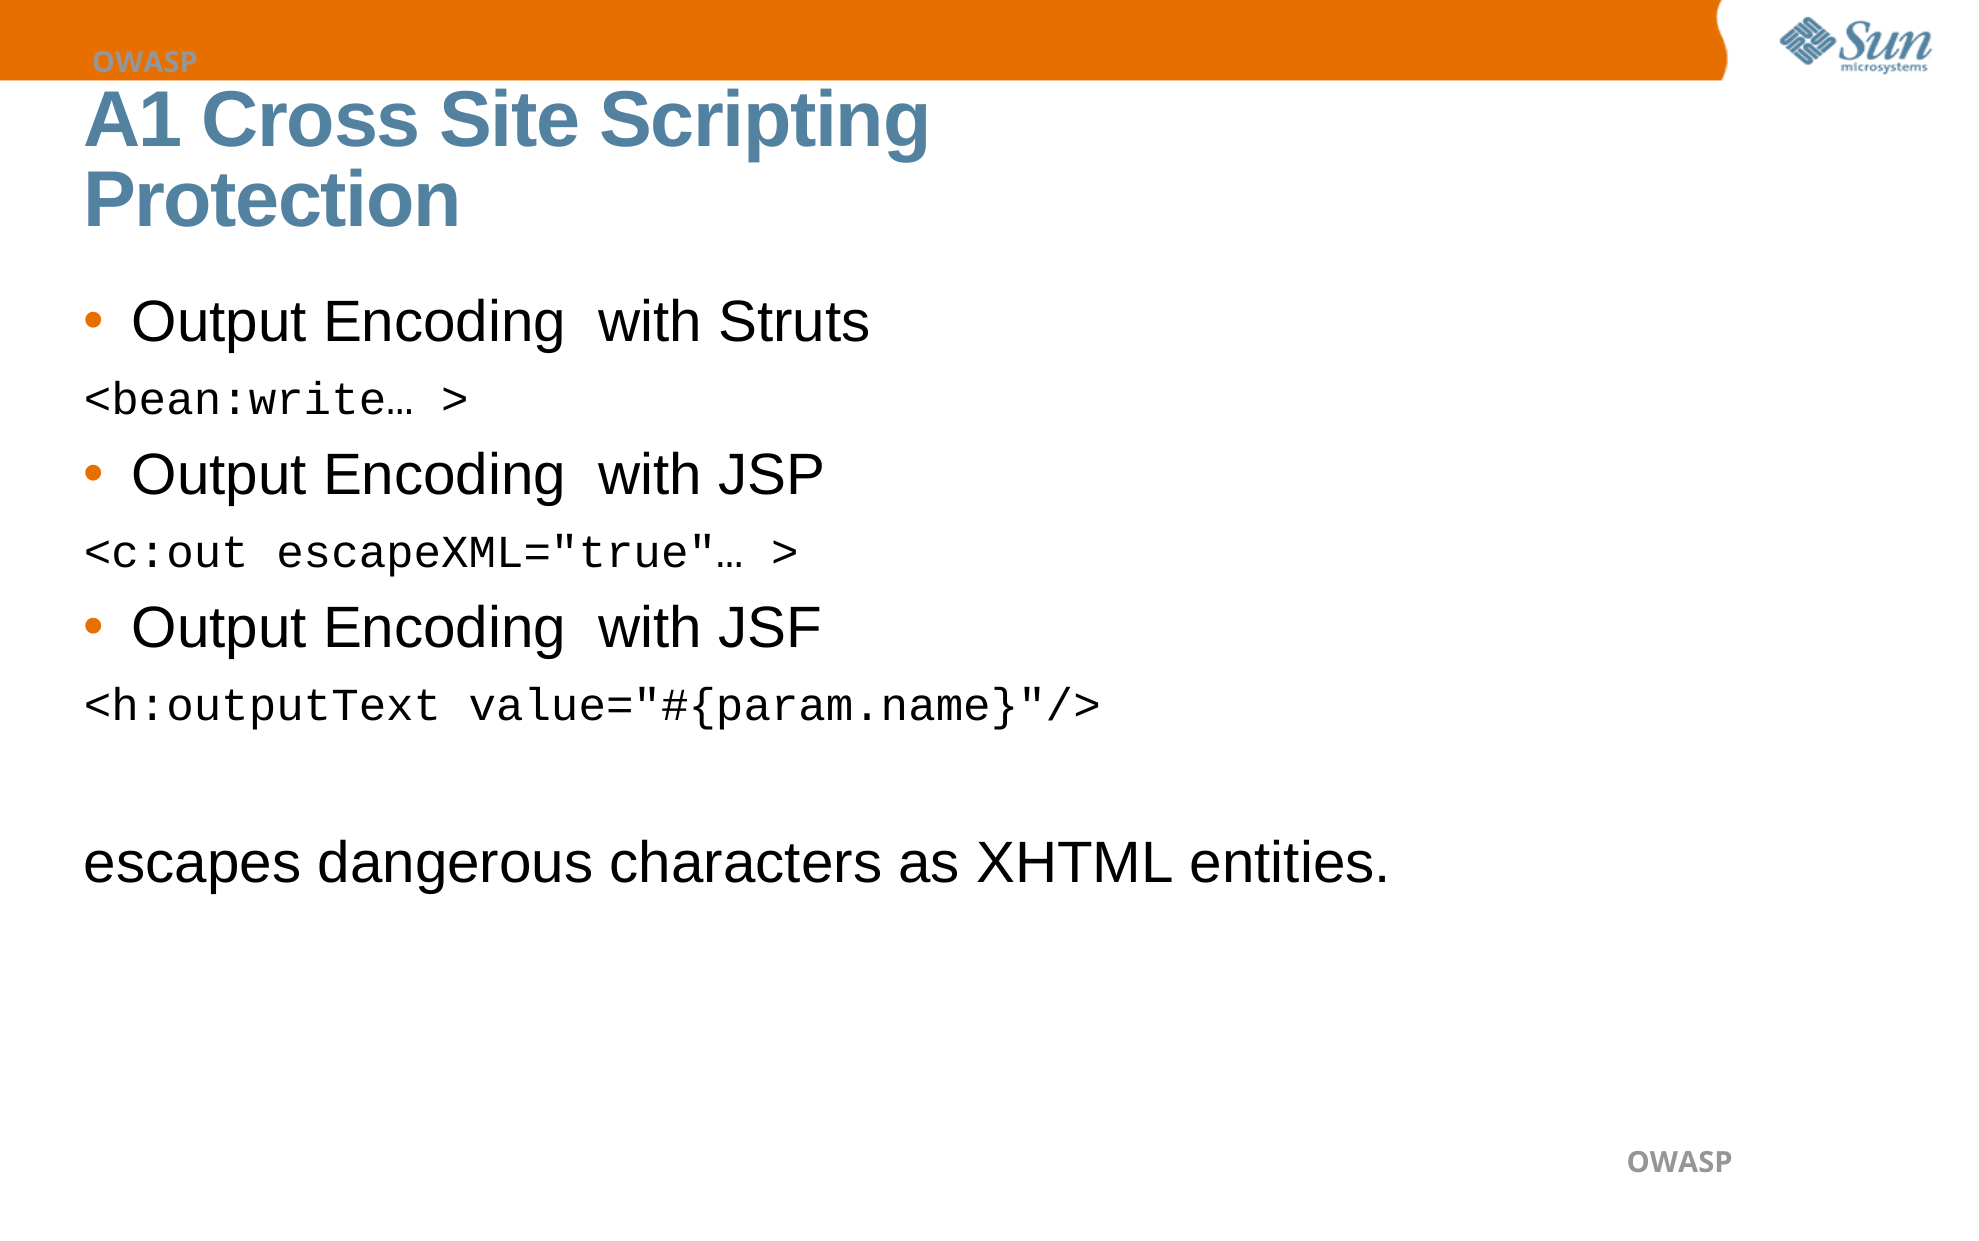

A1 Cross Site Scripting
Protection
# Output Encoding with Struts
<bean:write… >
Output Encoding with JSP
<c:out escapeXML="true"… >
Output Encoding with JSF
<h:outputText value="#{param.name}"/>
escapes dangerous characters as XHTML entities.